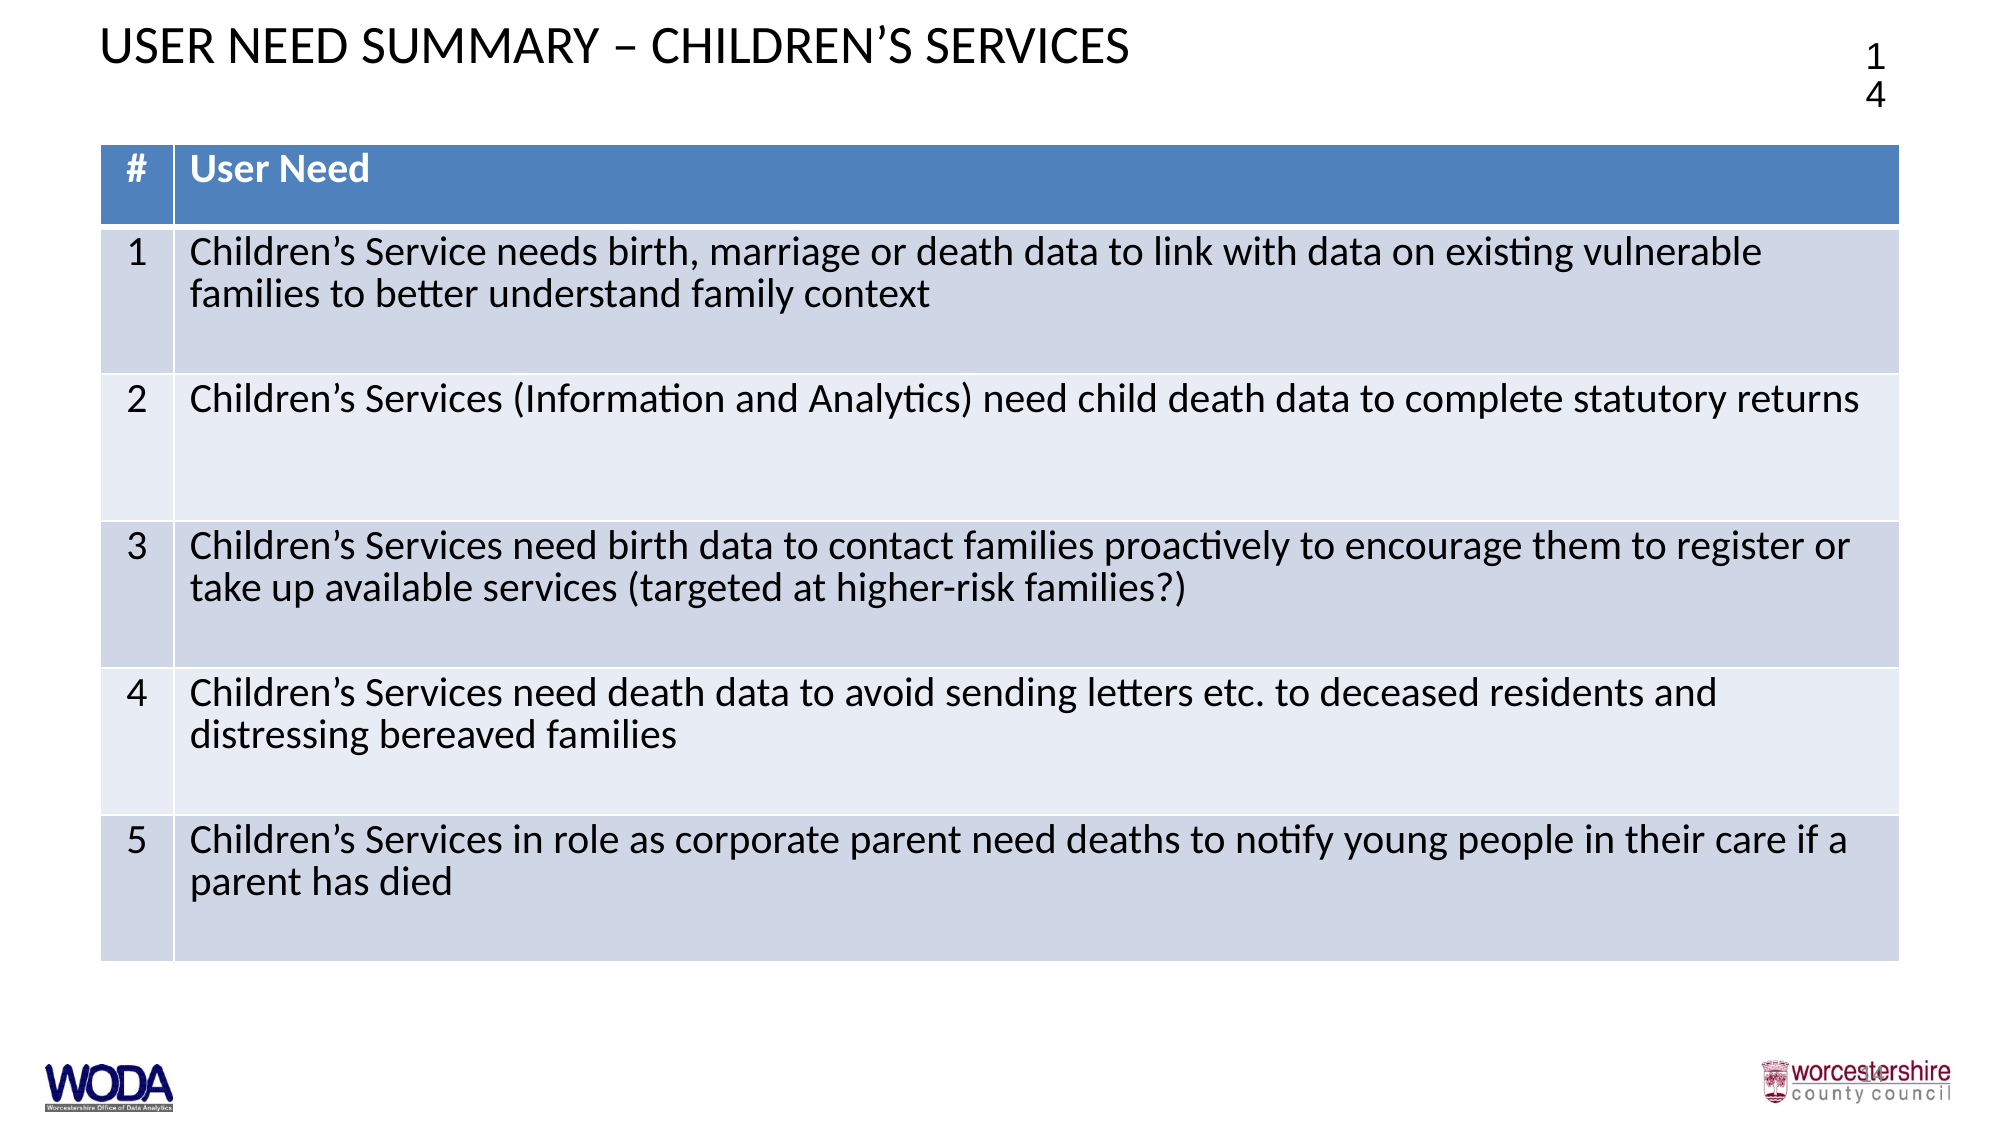

# USER NEED SUMMARY – CHILDREN’S SERVICES
| # | User Need |
| --- | --- |
| 1 | Children’s Service needs birth, marriage or death data to link with data on existing vulnerable families to better understand family context |
| 2 | Children’s Services (Information and Analytics) need child death data to complete statutory returns |
| 3 | Children’s Services need birth data to contact families proactively to encourage them to register or take up available services (targeted at higher-risk families?) |
| 4 | Children’s Services need death data to avoid sending letters etc. to deceased residents and distressing bereaved families |
| 5 | Children’s Services in role as corporate parent need deaths to notify young people in their care if a parent has died |